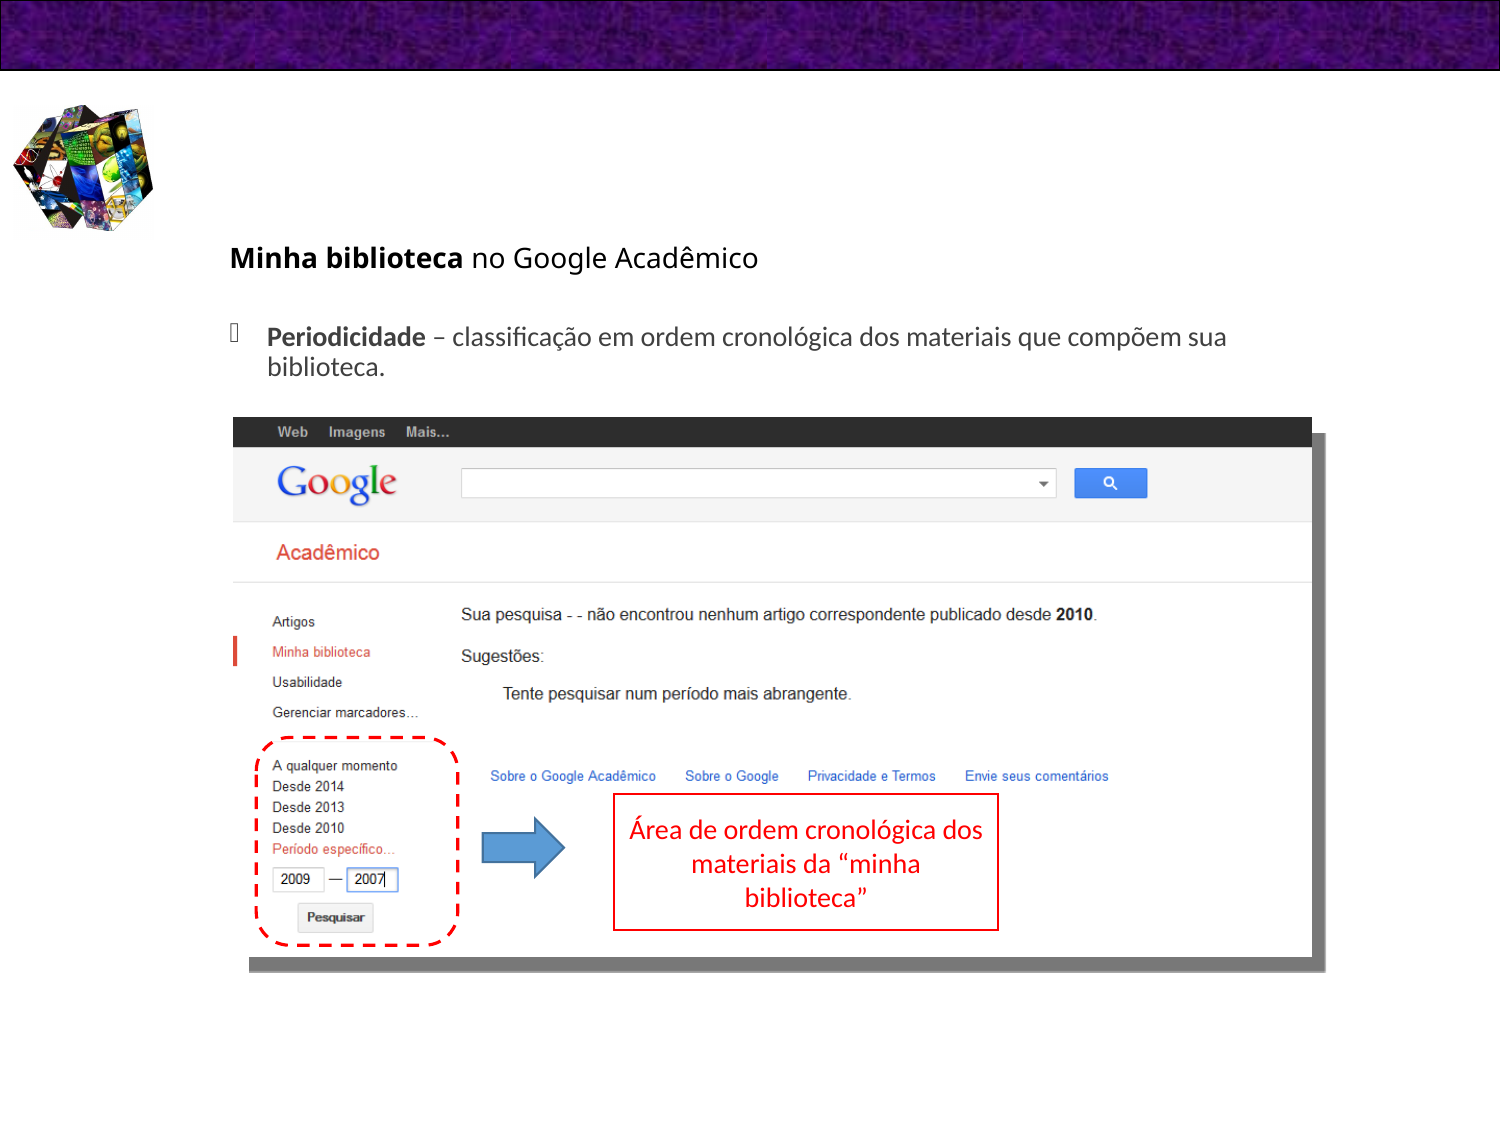

Minha biblioteca no Google Acadêmico
# Periodicidade – classificação em ordem cronológica dos materiais que compõem sua biblioteca.
Área de ordem cronológica dos materiais da “minha biblioteca”